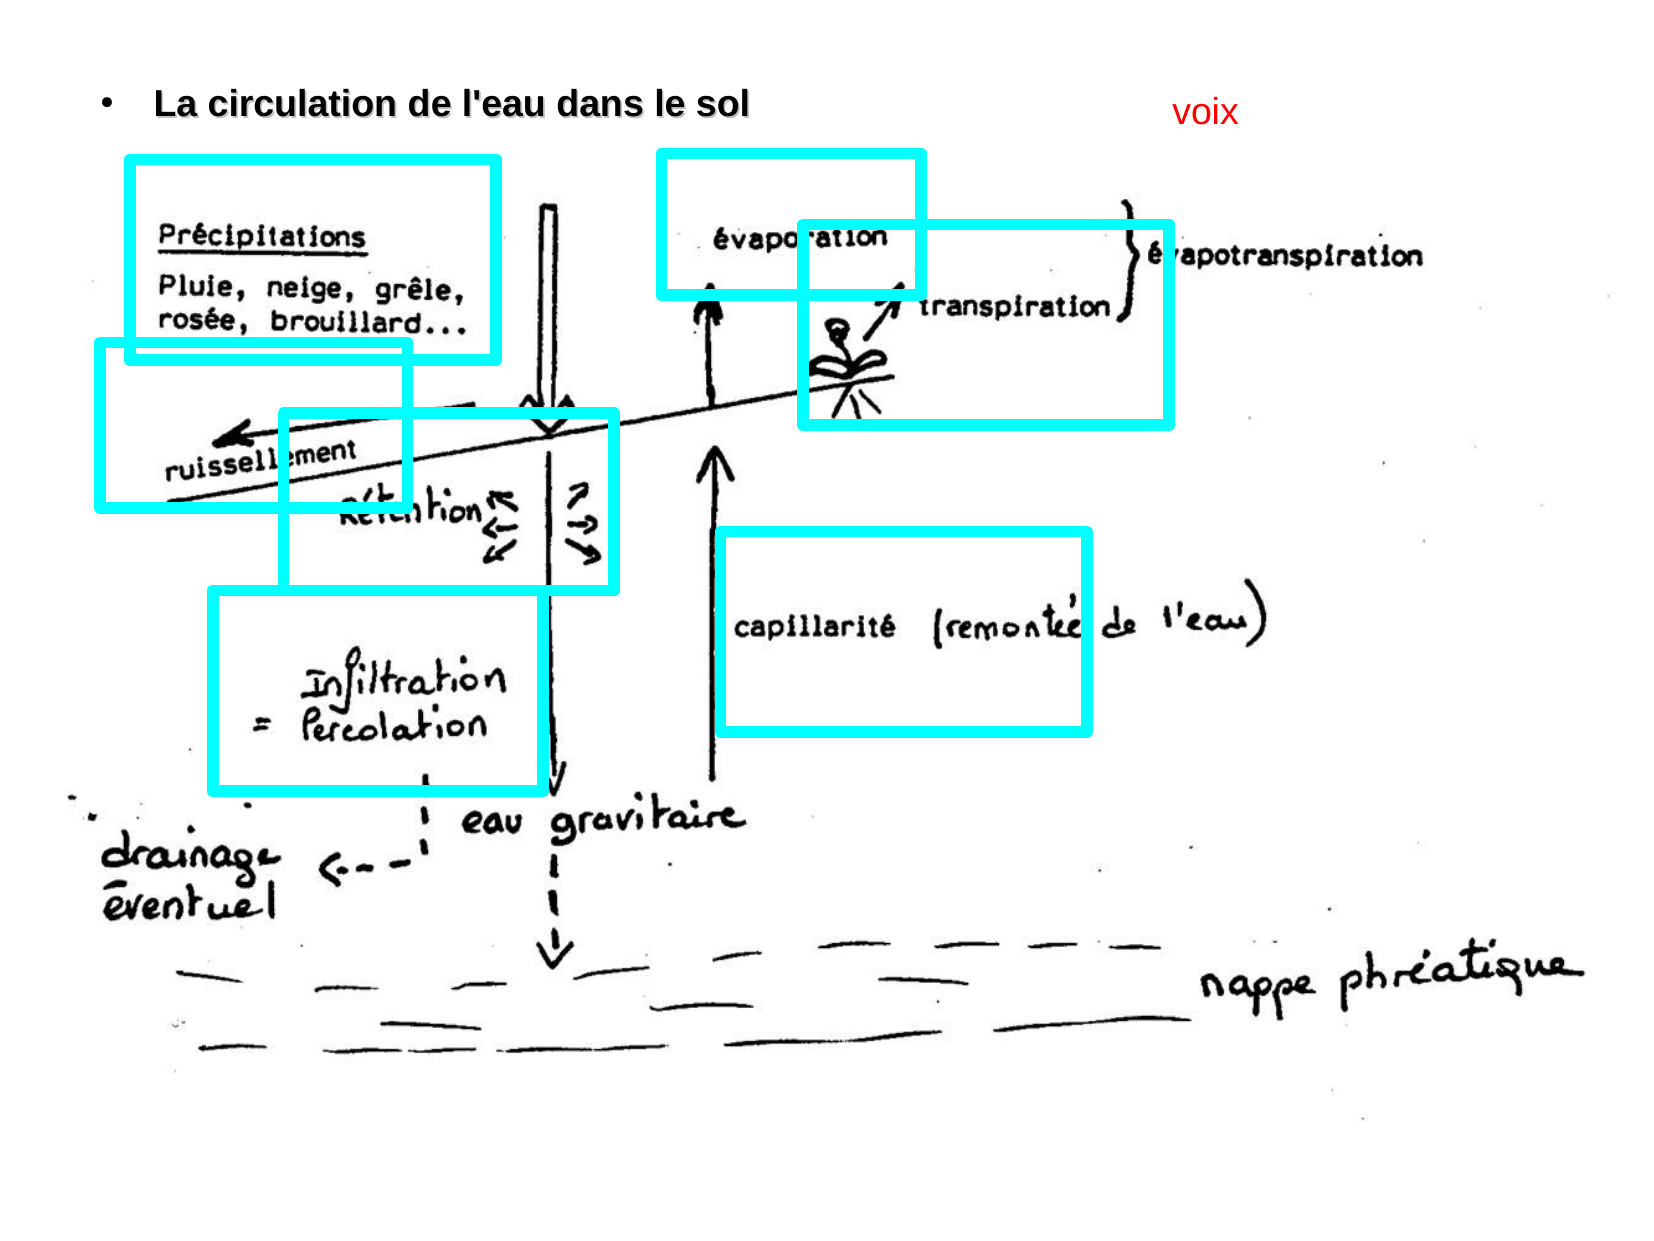

# La circulation de l'eau dans le sol
voix